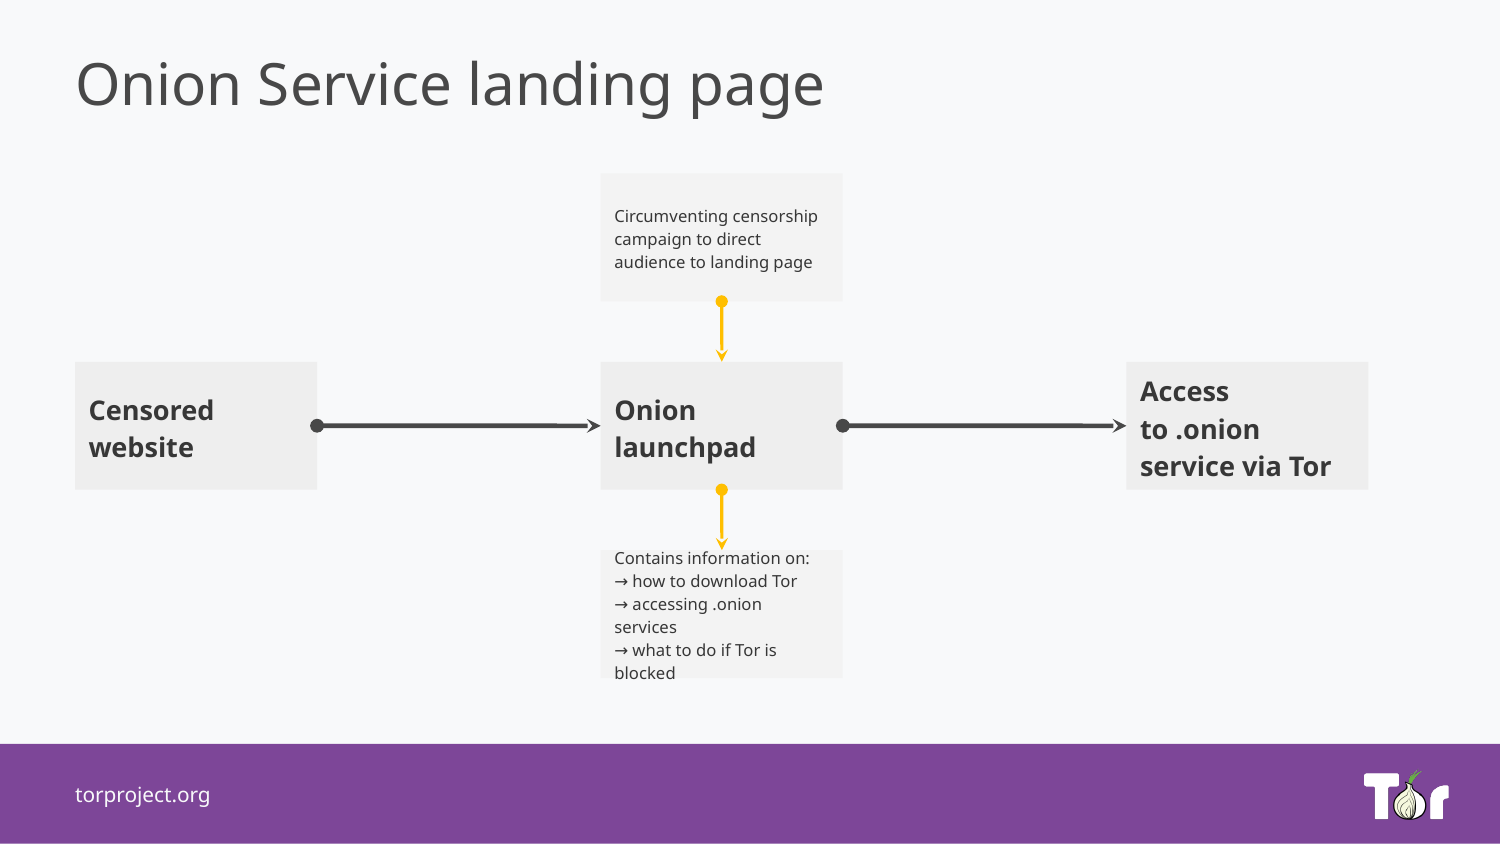

# Onion Service landing page
Circumventing censorship campaign to direct audience to landing page
Censored website
Onion launchpad
Access to .onion service via Tor
Contains information on:
→ how to download Tor
→ accessing .onion services
→ what to do if Tor is blocked